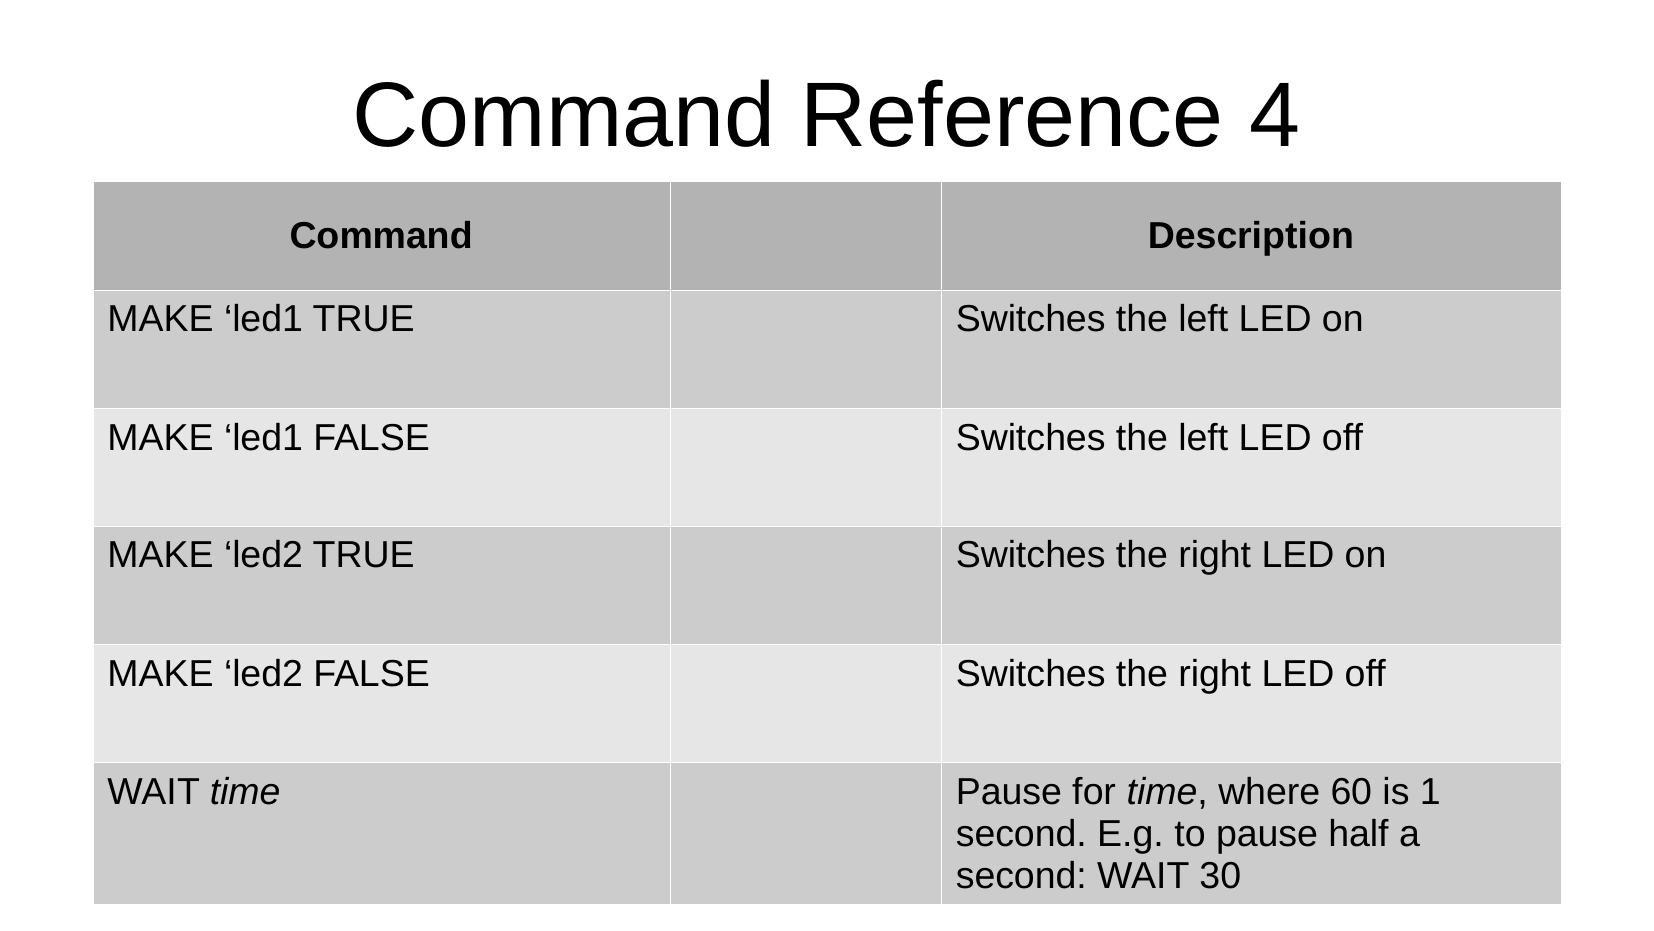

# Command Reference 4
| Command | | Description |
| --- | --- | --- |
| MAKE ‘led1 TRUE | | Switches the left LED on |
| MAKE ‘led1 FALSE | | Switches the left LED off |
| MAKE ‘led2 TRUE | | Switches the right LED on |
| MAKE ‘led2 FALSE | | Switches the right LED off |
| WAIT time | | Pause for time, where 60 is 1 second. E.g. to pause half a second: WAIT 30 |